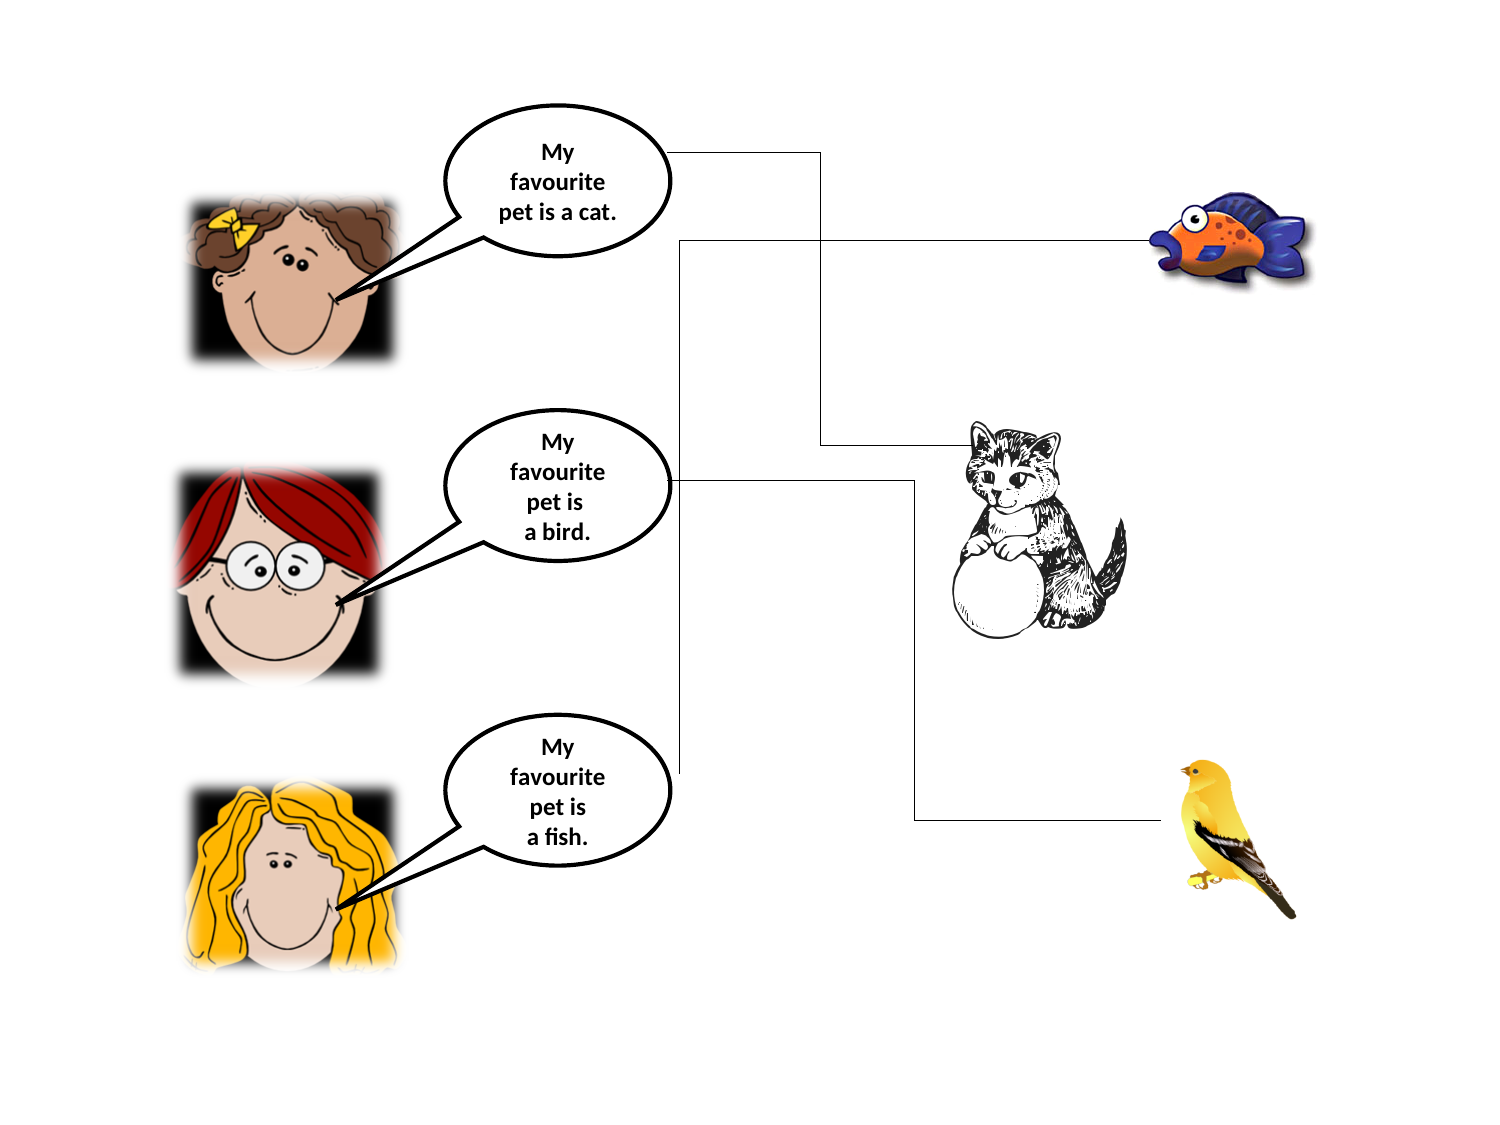

My favourite pet is a cat.
My favourite pet is
a bird.
My favourite pet is
a fish.